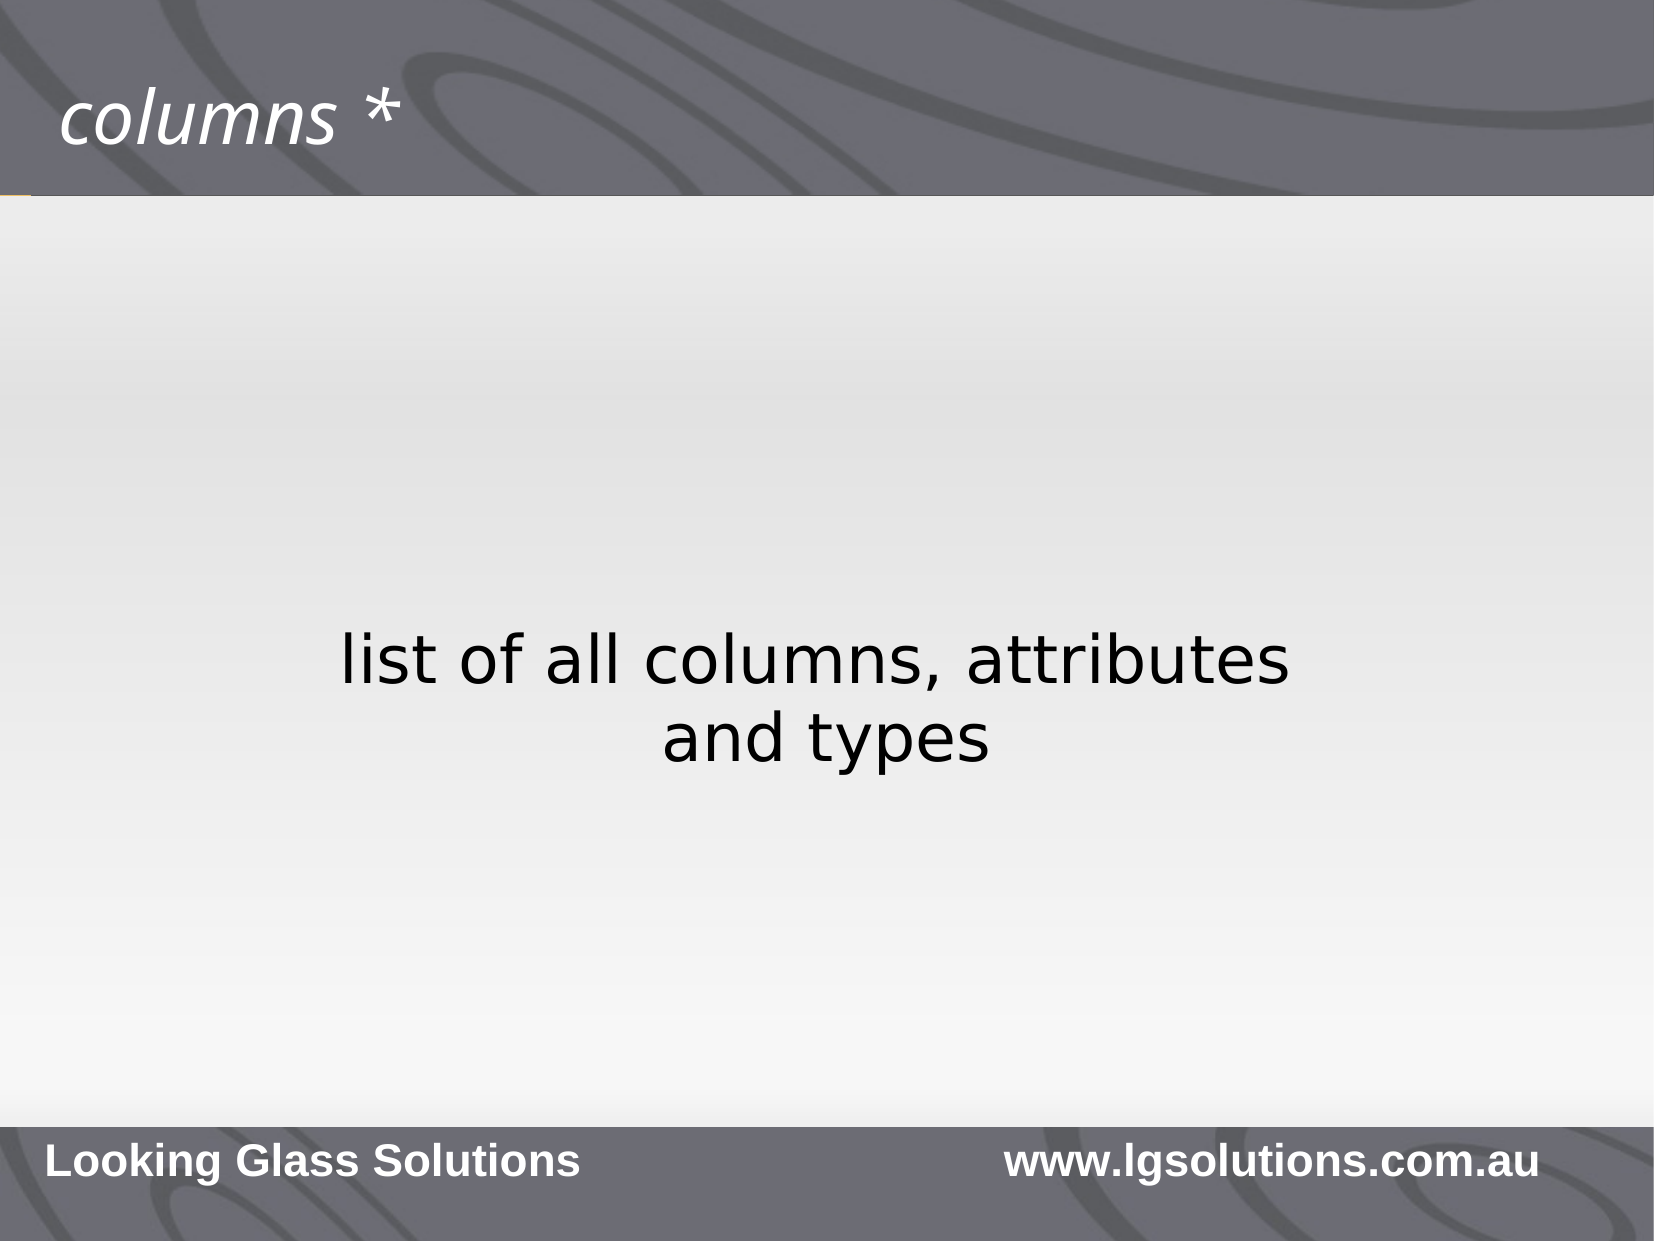

# columns *
list of all columns, attributes
and types